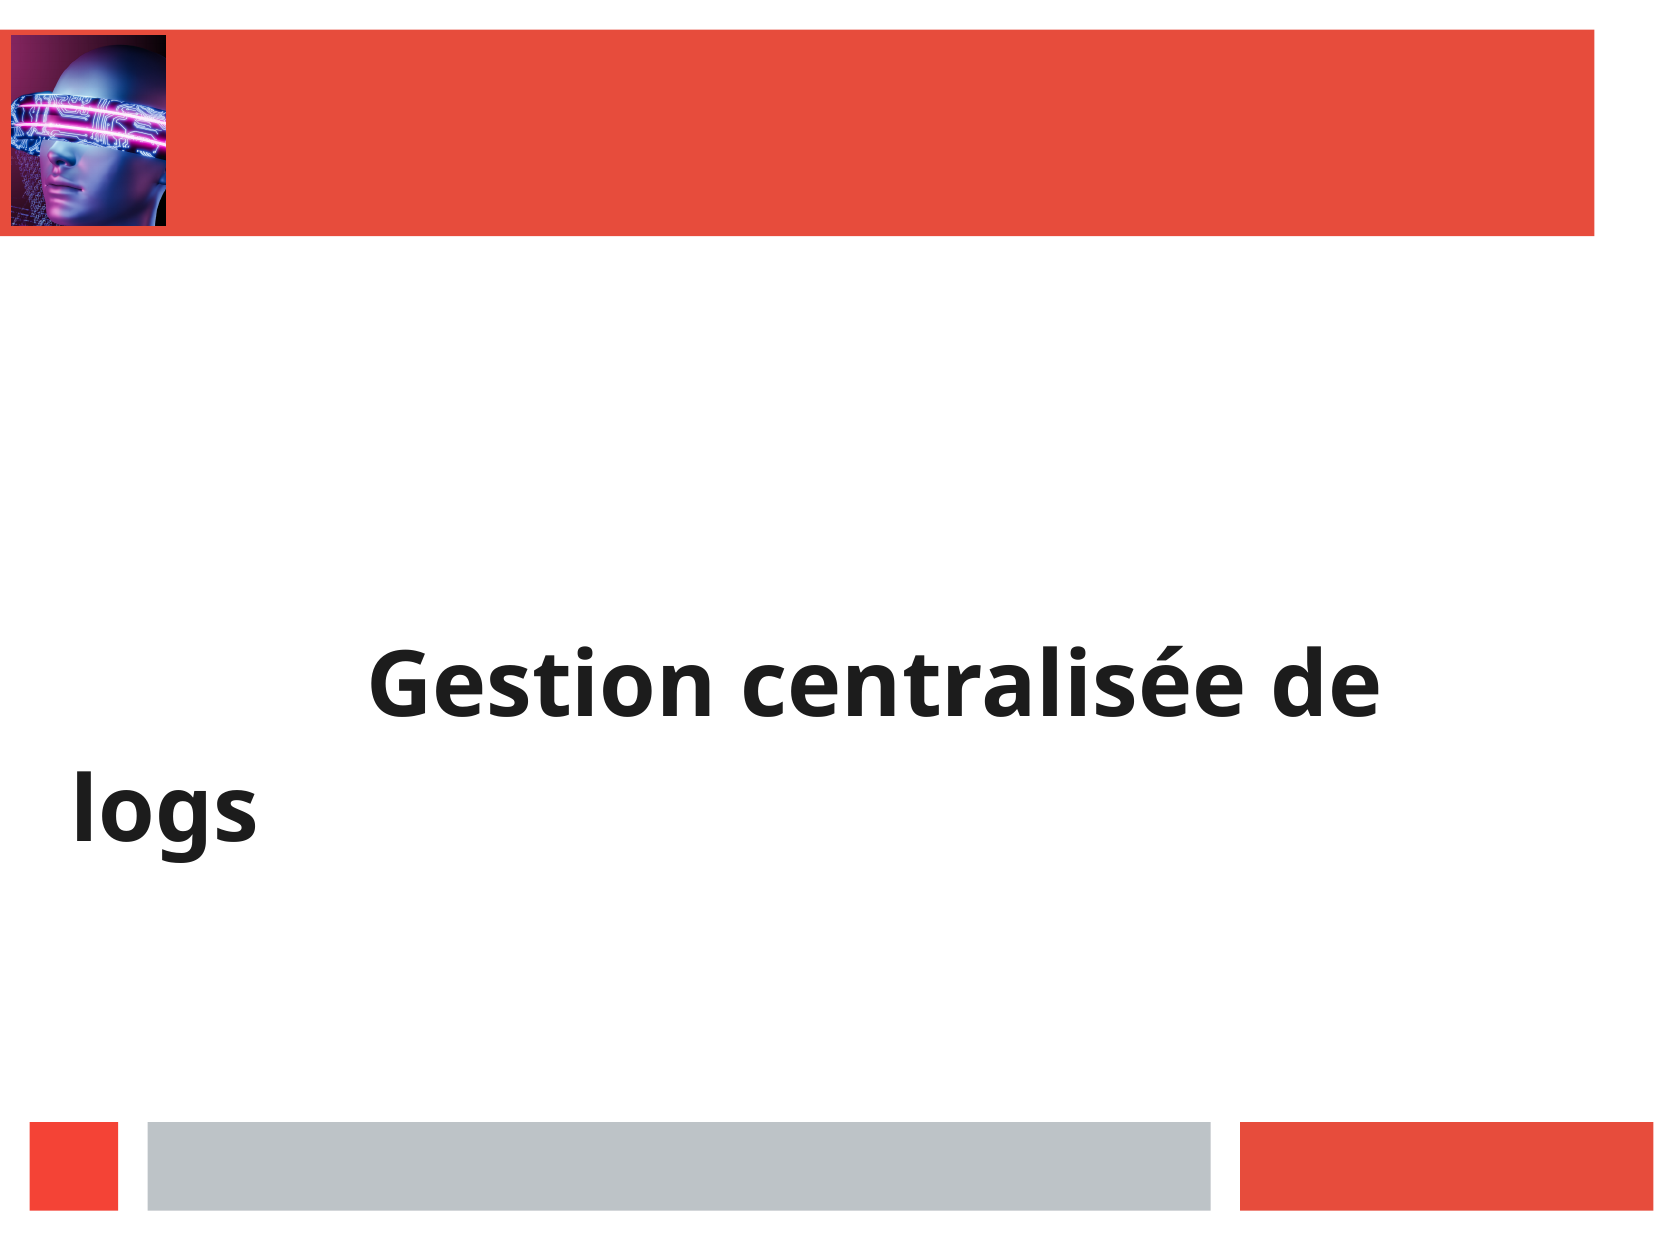

#
				Gestion centralisée de logs
										CIEL_IR - Séquence Pédagogique 1